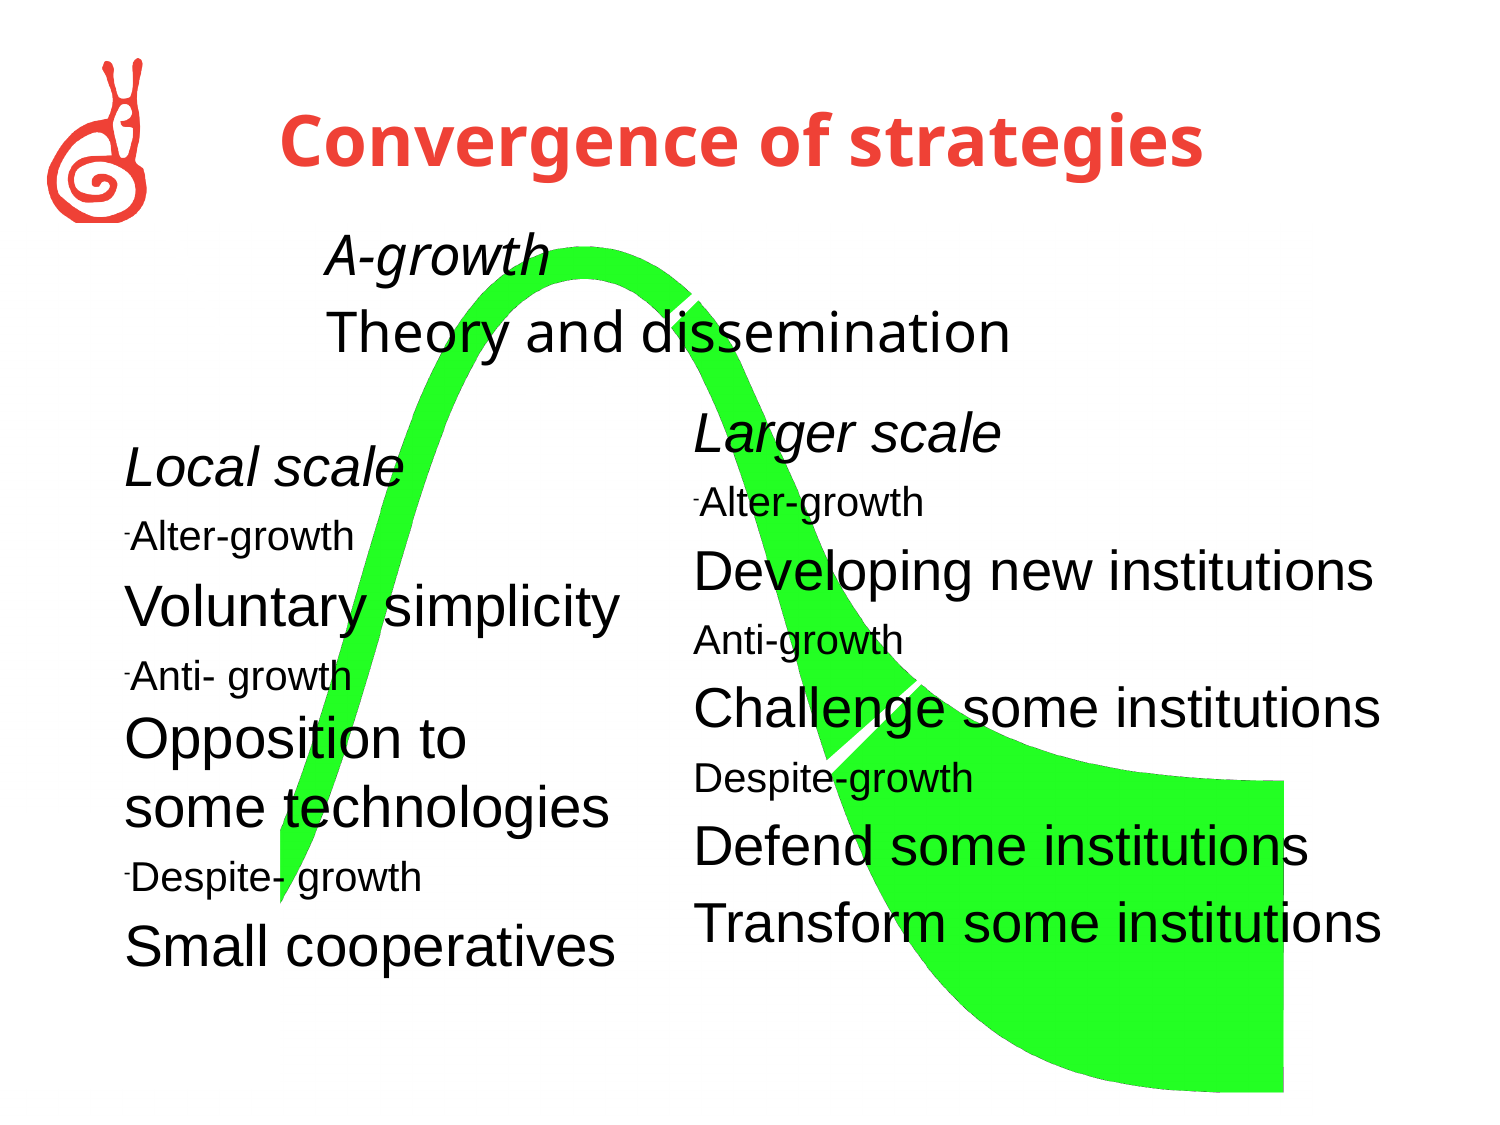

# Convergence of strategies
A-growth
Theory and dissemination
Larger scale
Alter-growth
Developing new institutions
Anti-growth
Challenge some institutions
Despite-growth
Defend some institutions
Transform some institutions
Local scale
Alter-growth
Voluntary simplicity
Anti- growth
Opposition to
some technologies
Despite- growth
Small cooperatives